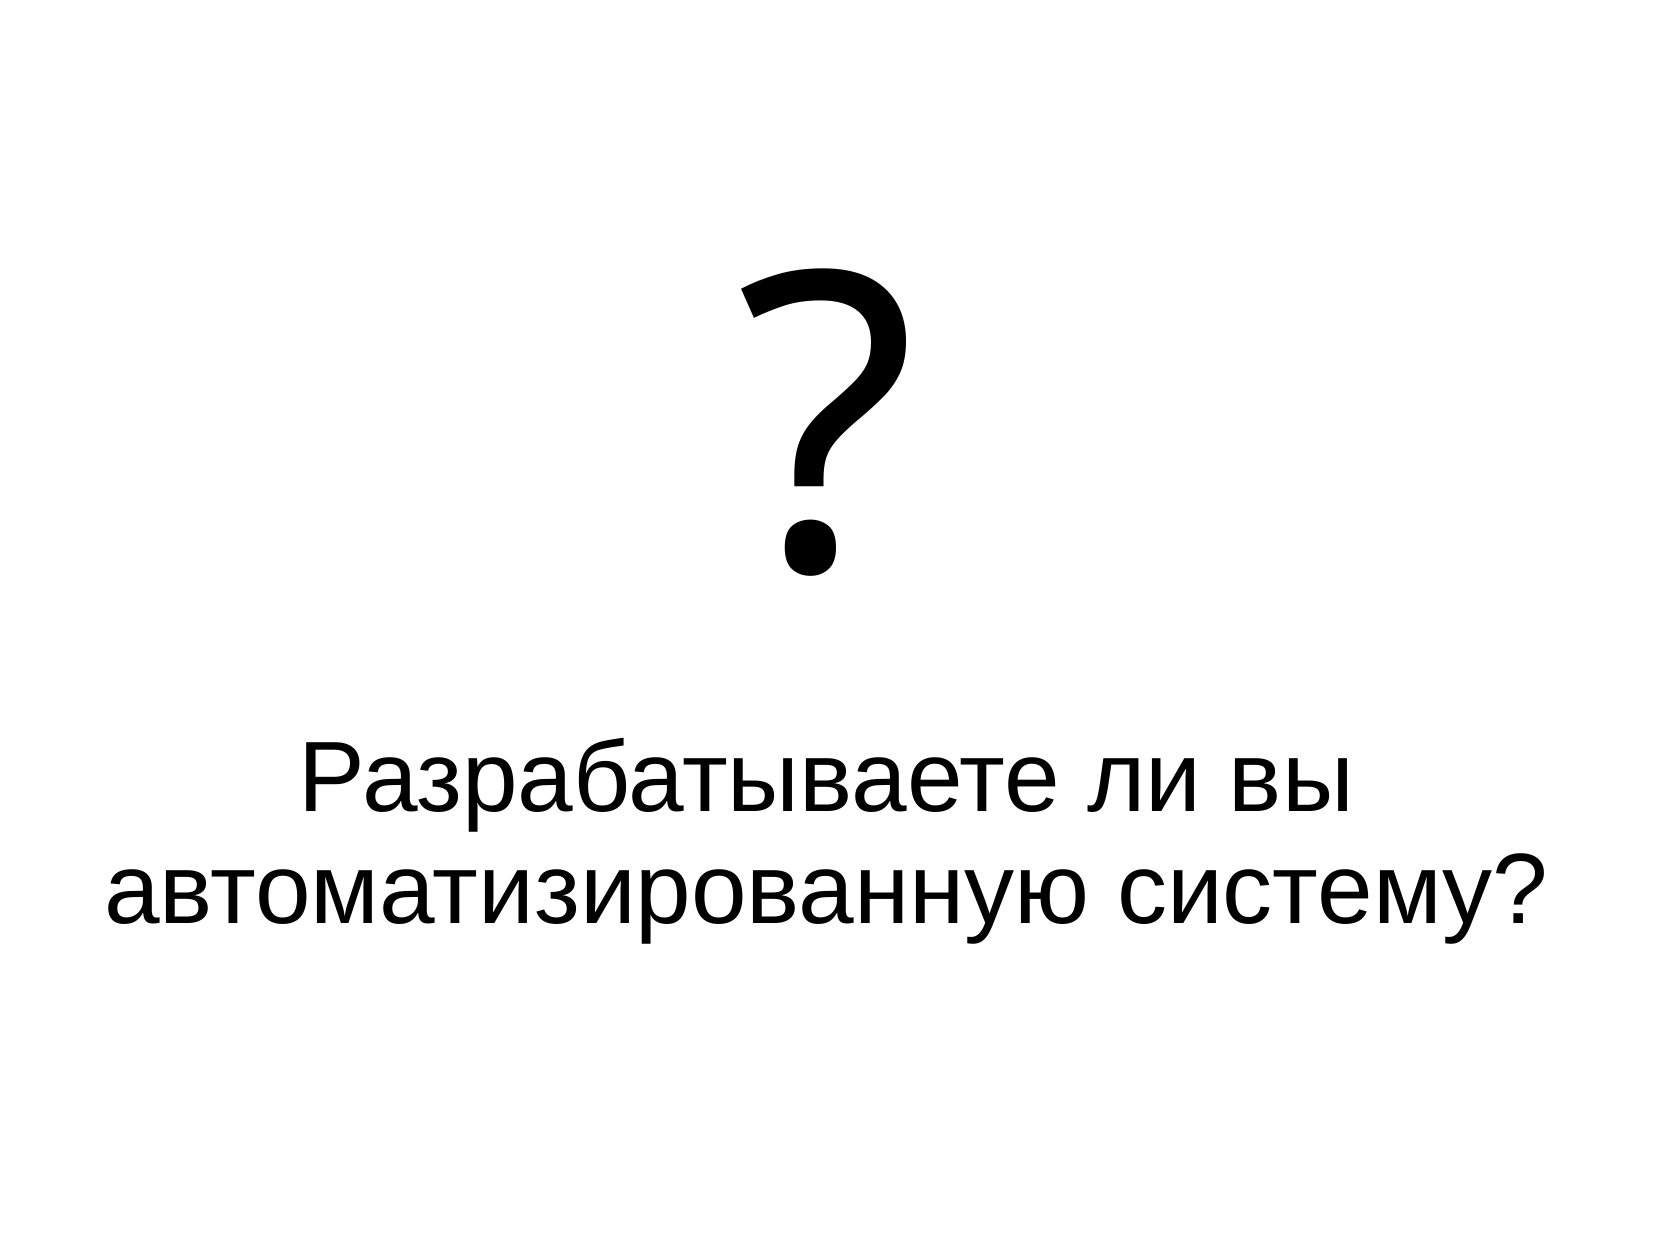

# ?
Разрабатываете ли вы автоматизированную систему?